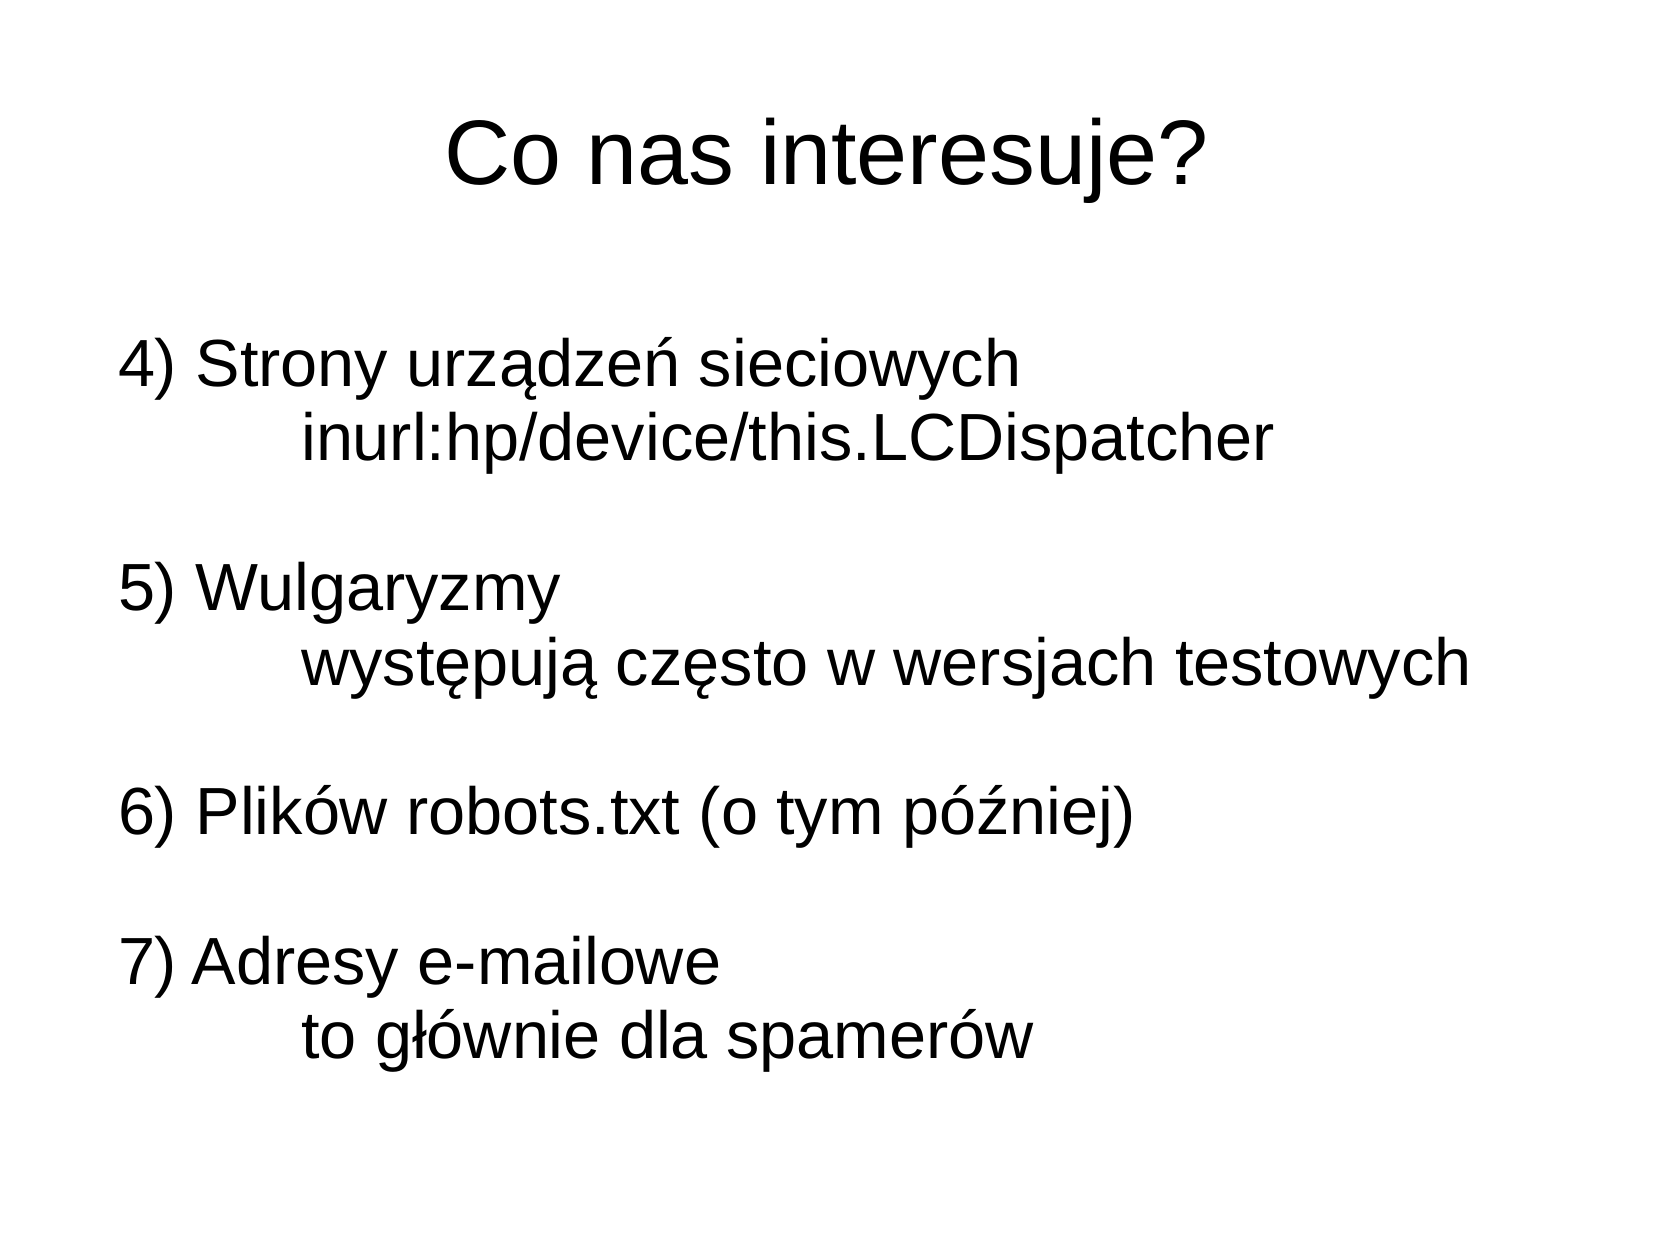

# Co nas interesuje?
4) Strony urządzeń sieciowych
		inurl:hp/device/this.LCDispatcher
5) Wulgaryzmy
		występują często w wersjach testowych
6) Plików robots.txt (o tym później)
7) Adresy e-mailowe
		to głównie dla spamerów